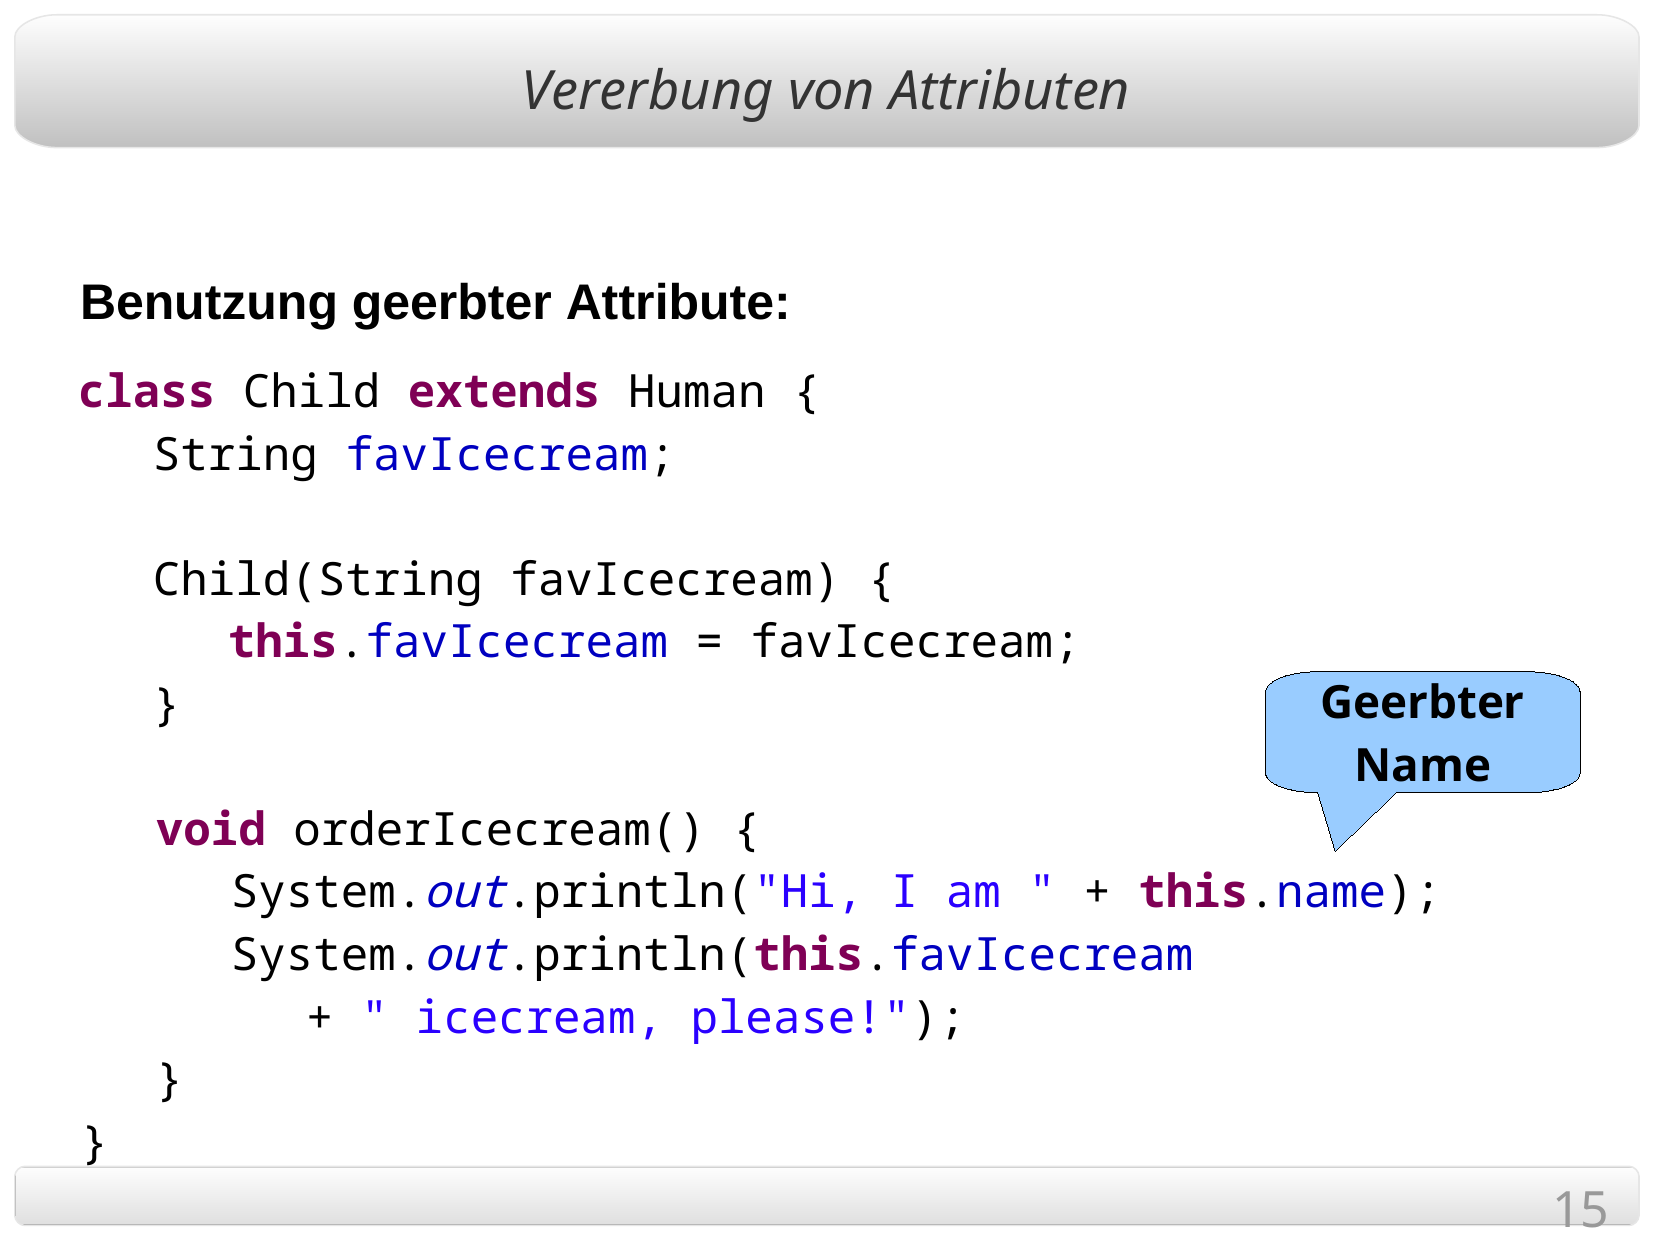

# Vererbung von Attributen
Benutzung geerbter Attribute:
class Child extends Human {
	String favIcecream;
	Child(String favIcecream) {
		this.favIcecream = favIcecream;
	}
Geerbter Name
	void orderIcecream() {
		System.out.println("Hi, I am " + this.name);
		System.out.println(this.favIcecream
			+ " icecream, please!");
	}
}